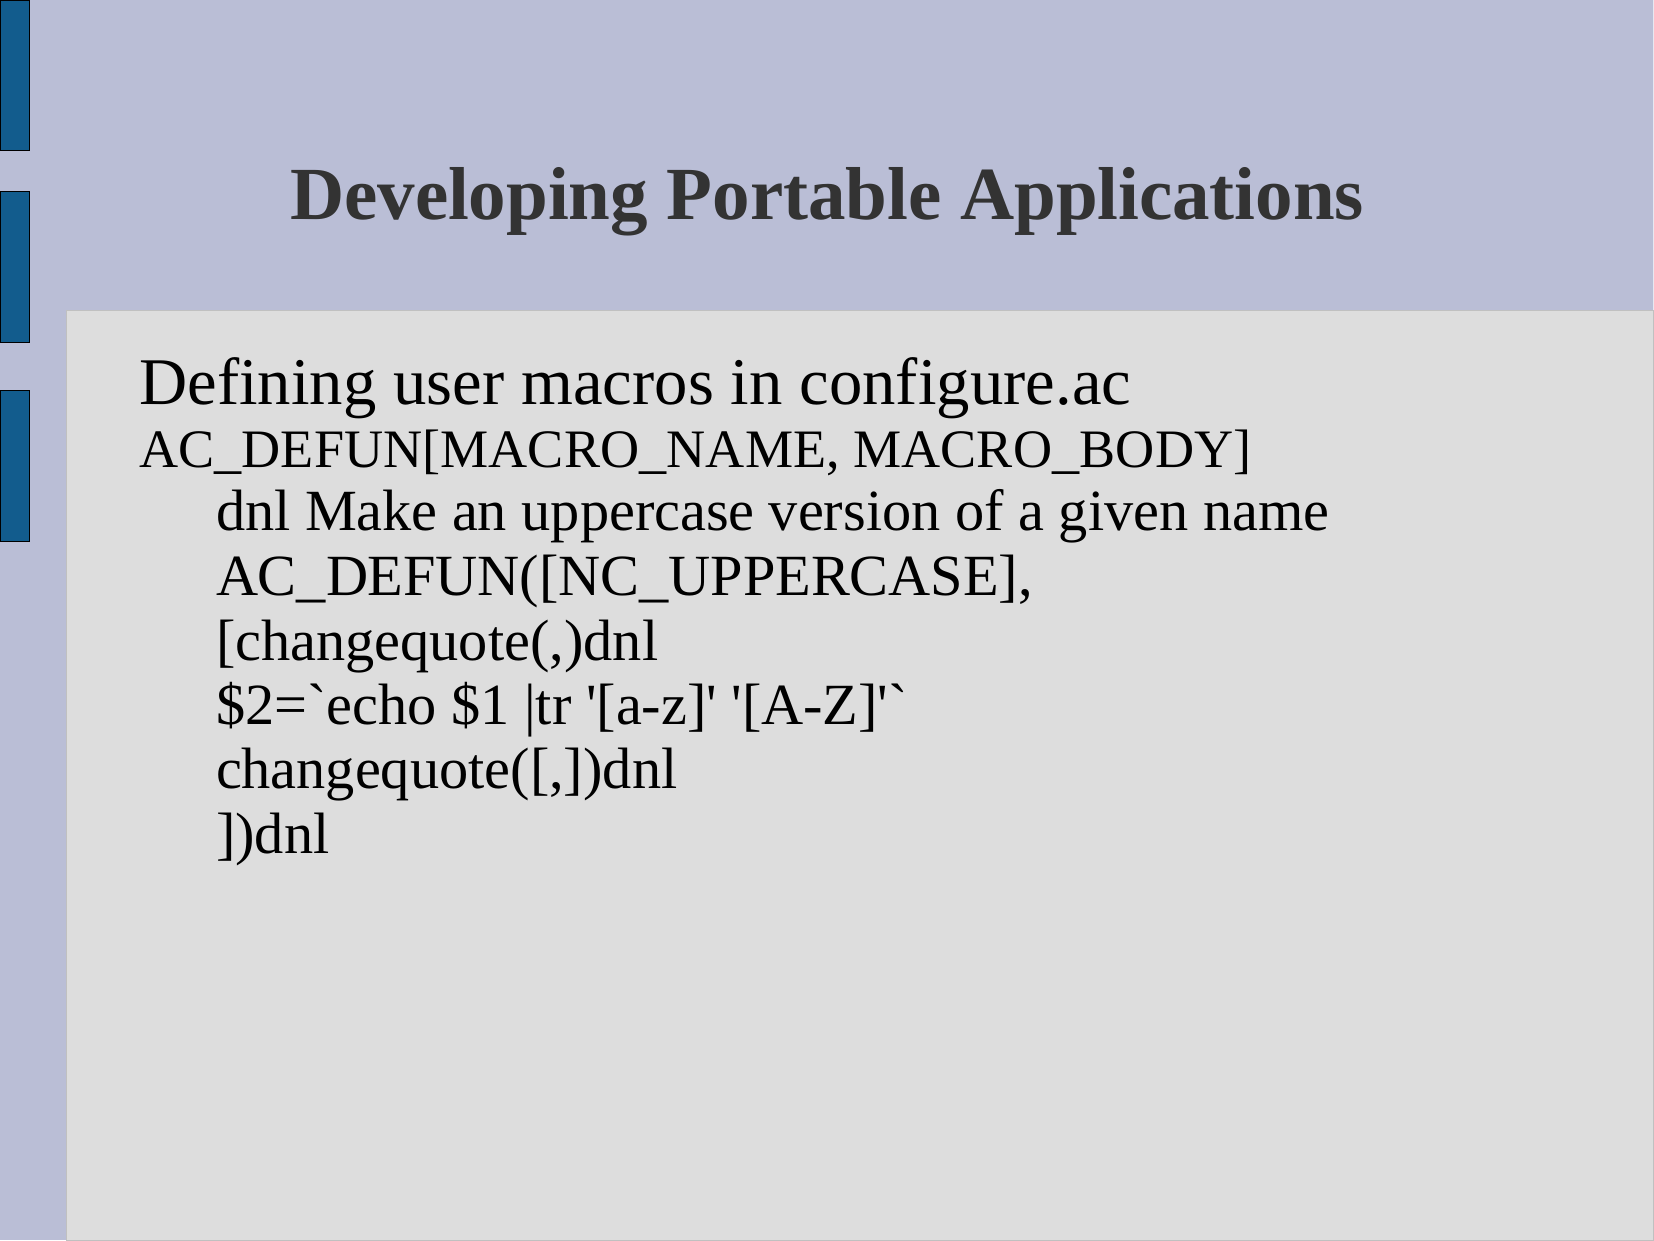

# Developing Portable Applications
Defining user macros in configure.ac
AC_DEFUN[MACRO_NAME, MACRO_BODY]
dnl Make an uppercase version of a given name
AC_DEFUN([NC_UPPERCASE],
[changequote(,)dnl
$2=`echo $1 |tr '[a-z]' '[A-Z]'`
changequote([,])dnl
])dnl